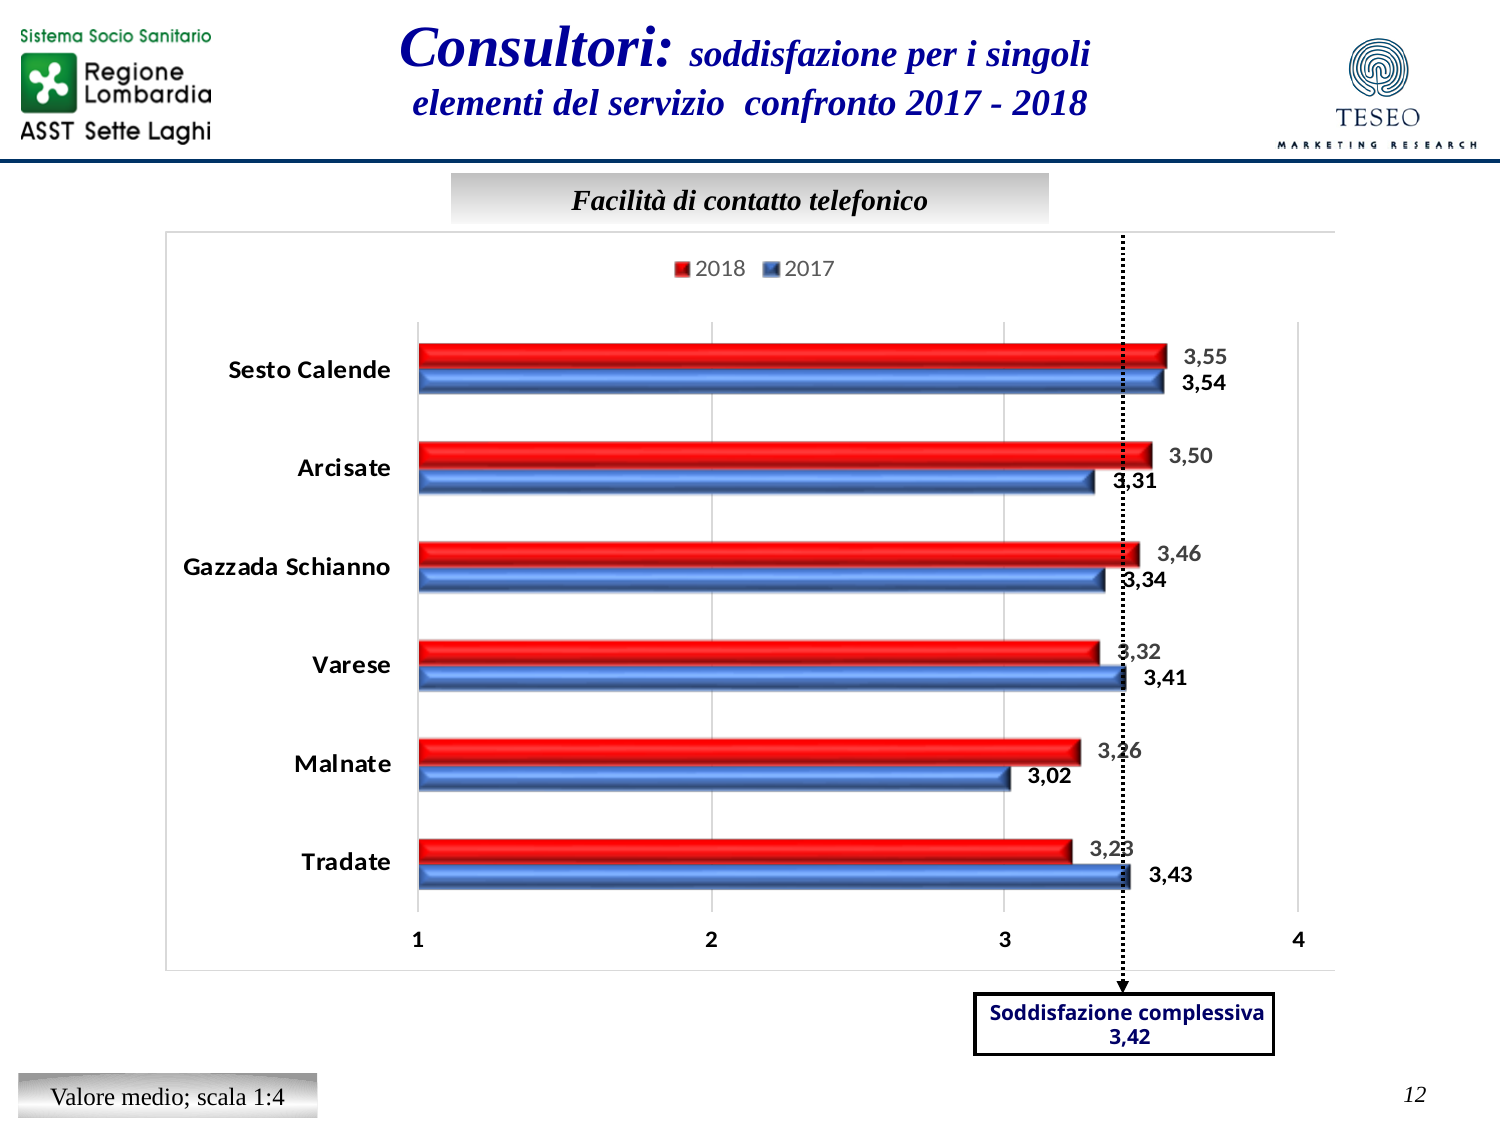

Consultori: soddisfazione per i singoli
elementi del servizio confronto 2017 - 2018
Facilità di contatto telefonico
Soddisfazione complessiva
3,42
Valore medio; scala 1:4